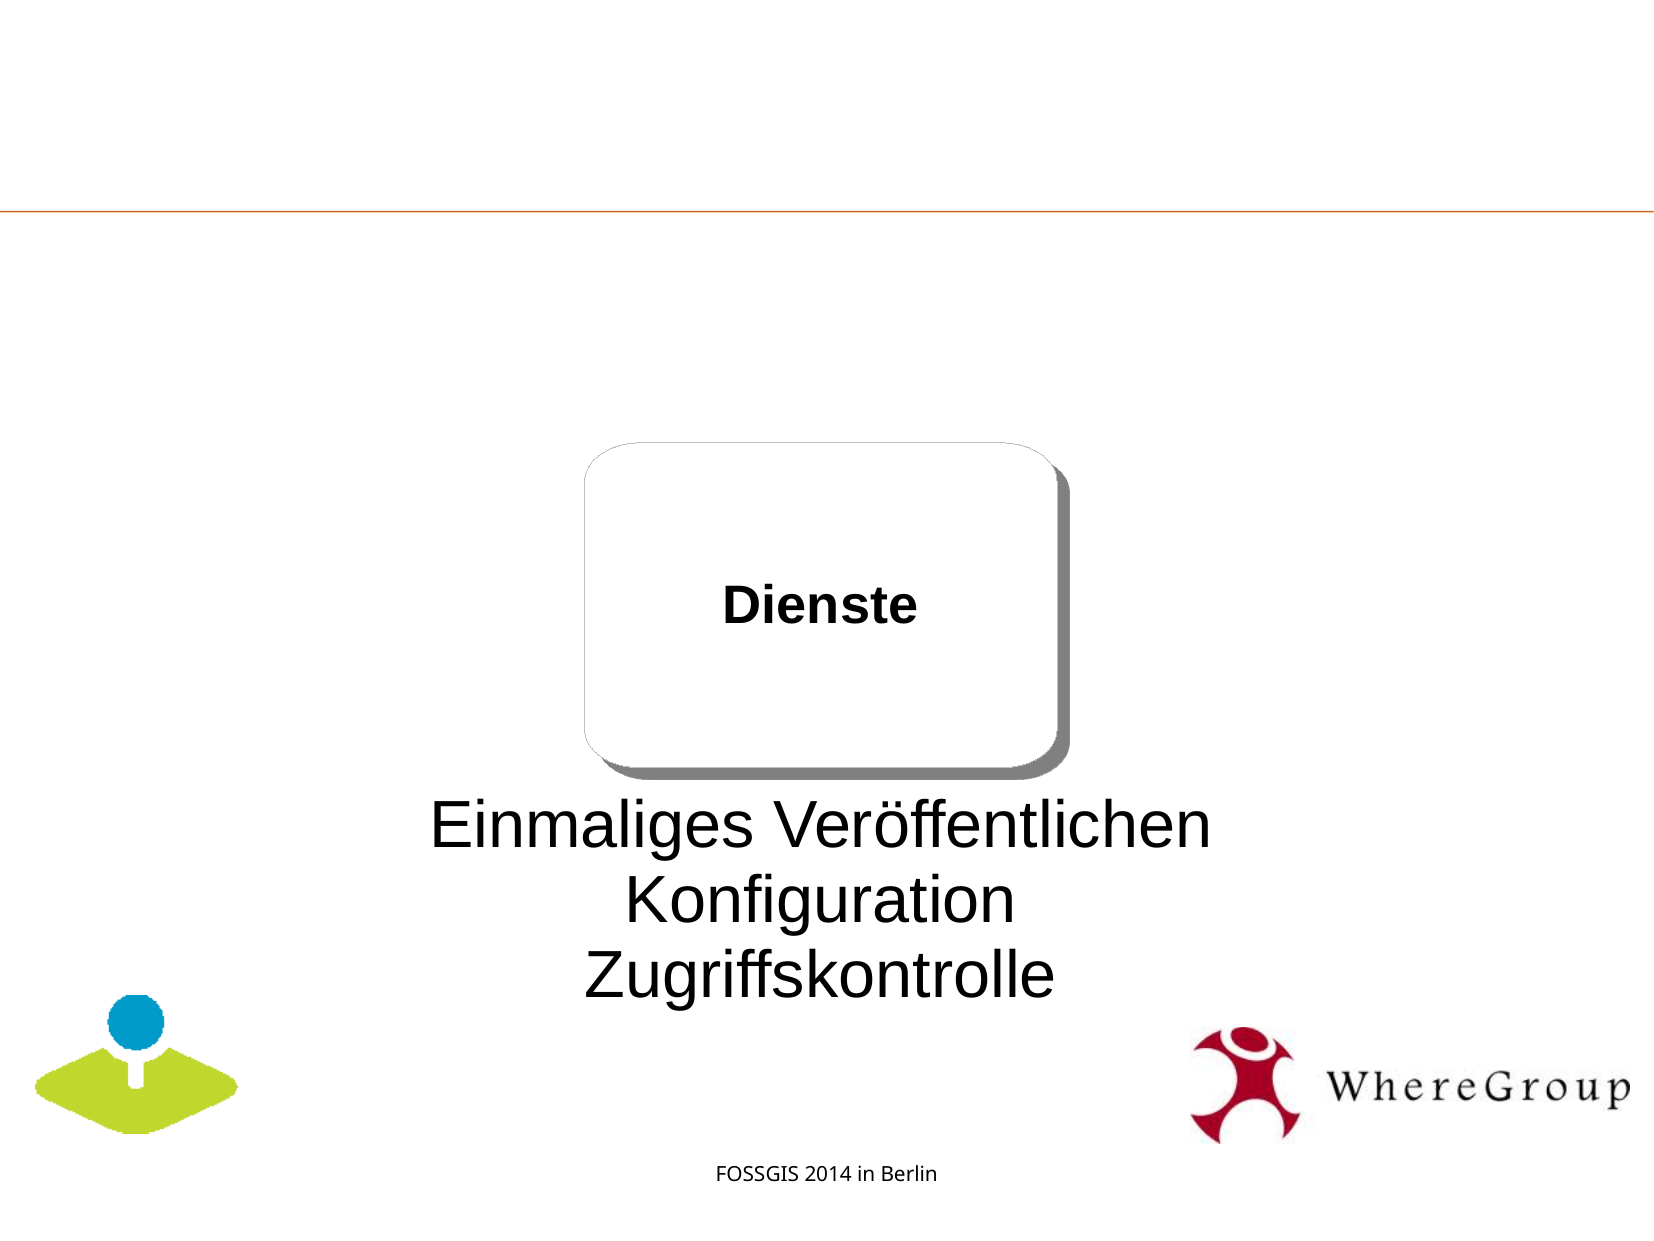

# Einmaliges Veröffentlichen
Konfiguration
Zugriffskontrolle
Dienste
Mapbender - Einführung zum Mapbender Projekt (Astrid Ede)